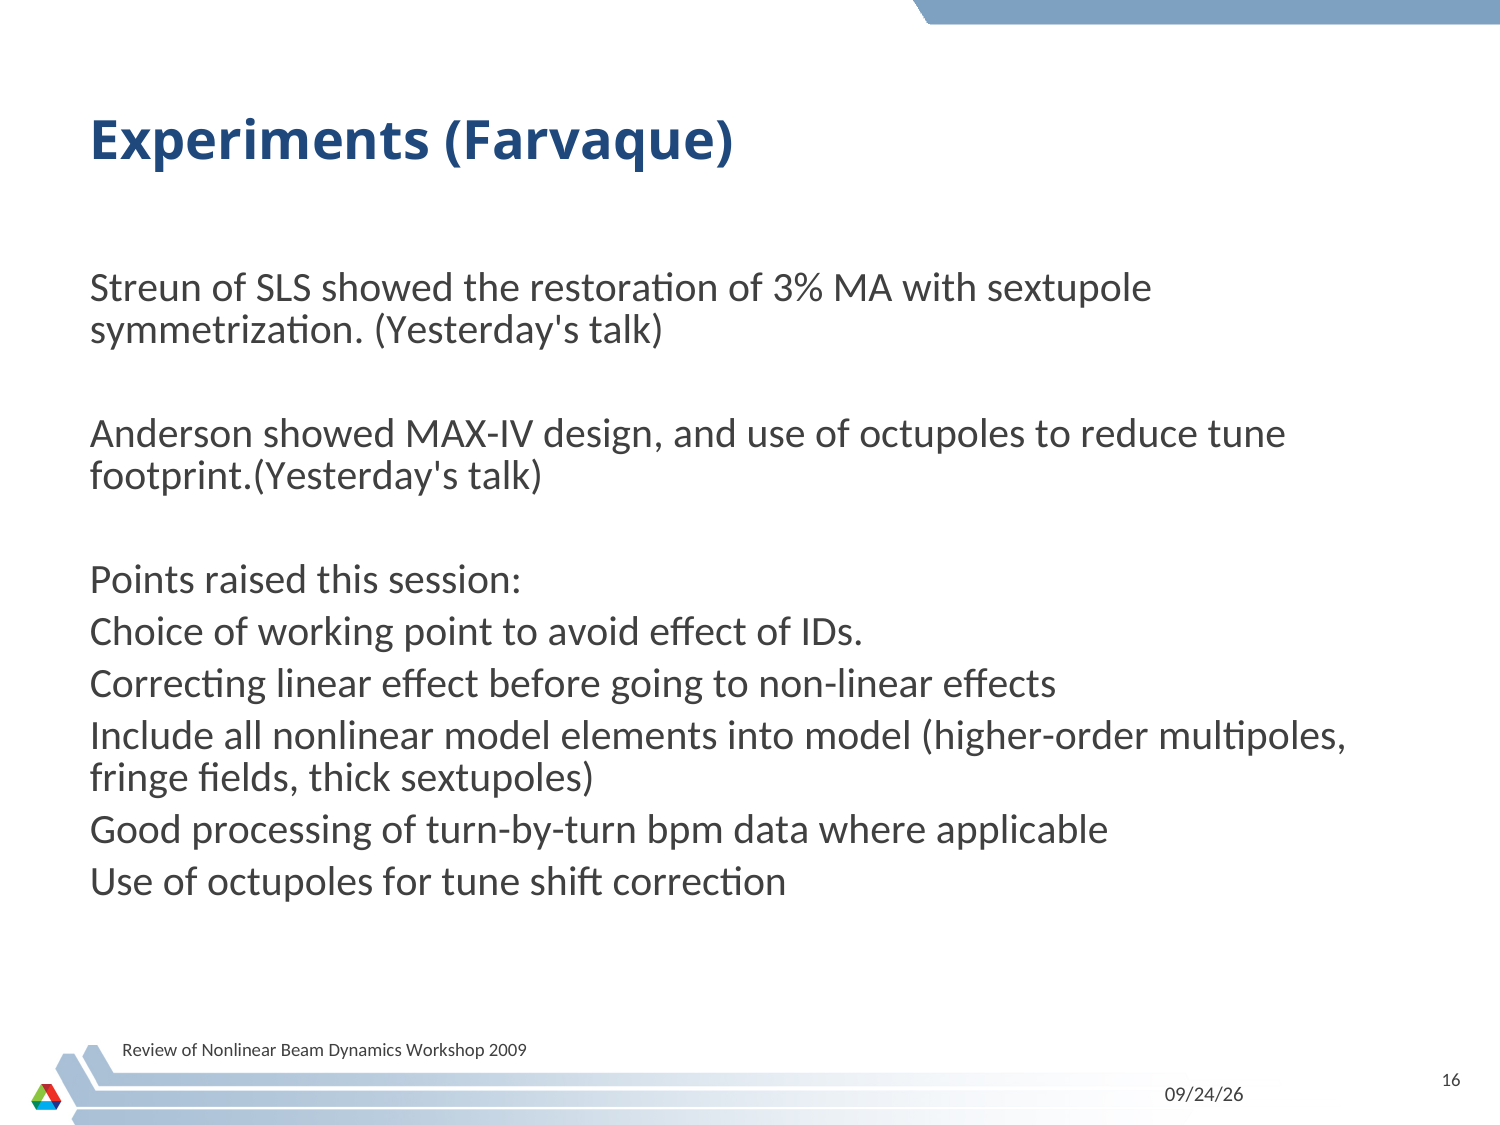

# Experiments (Farvaque)
Streun of SLS showed the restoration of 3% MA with sextupole symmetrization. (Yesterday's talk)
Anderson showed MAX-IV design, and use of octupoles to reduce tune footprint.(Yesterday's talk)
Points raised this session:
Choice of working point to avoid effect of IDs.
Correcting linear effect before going to non-linear effects
Include all nonlinear model elements into model (higher-order multipoles, fringe fields, thick sextupoles)
Good processing of turn-by-turn bpm data where applicable
Use of octupoles for tune shift correction
Review of Nonlinear Beam Dynamics Workshop 2009
16
1/13/2010